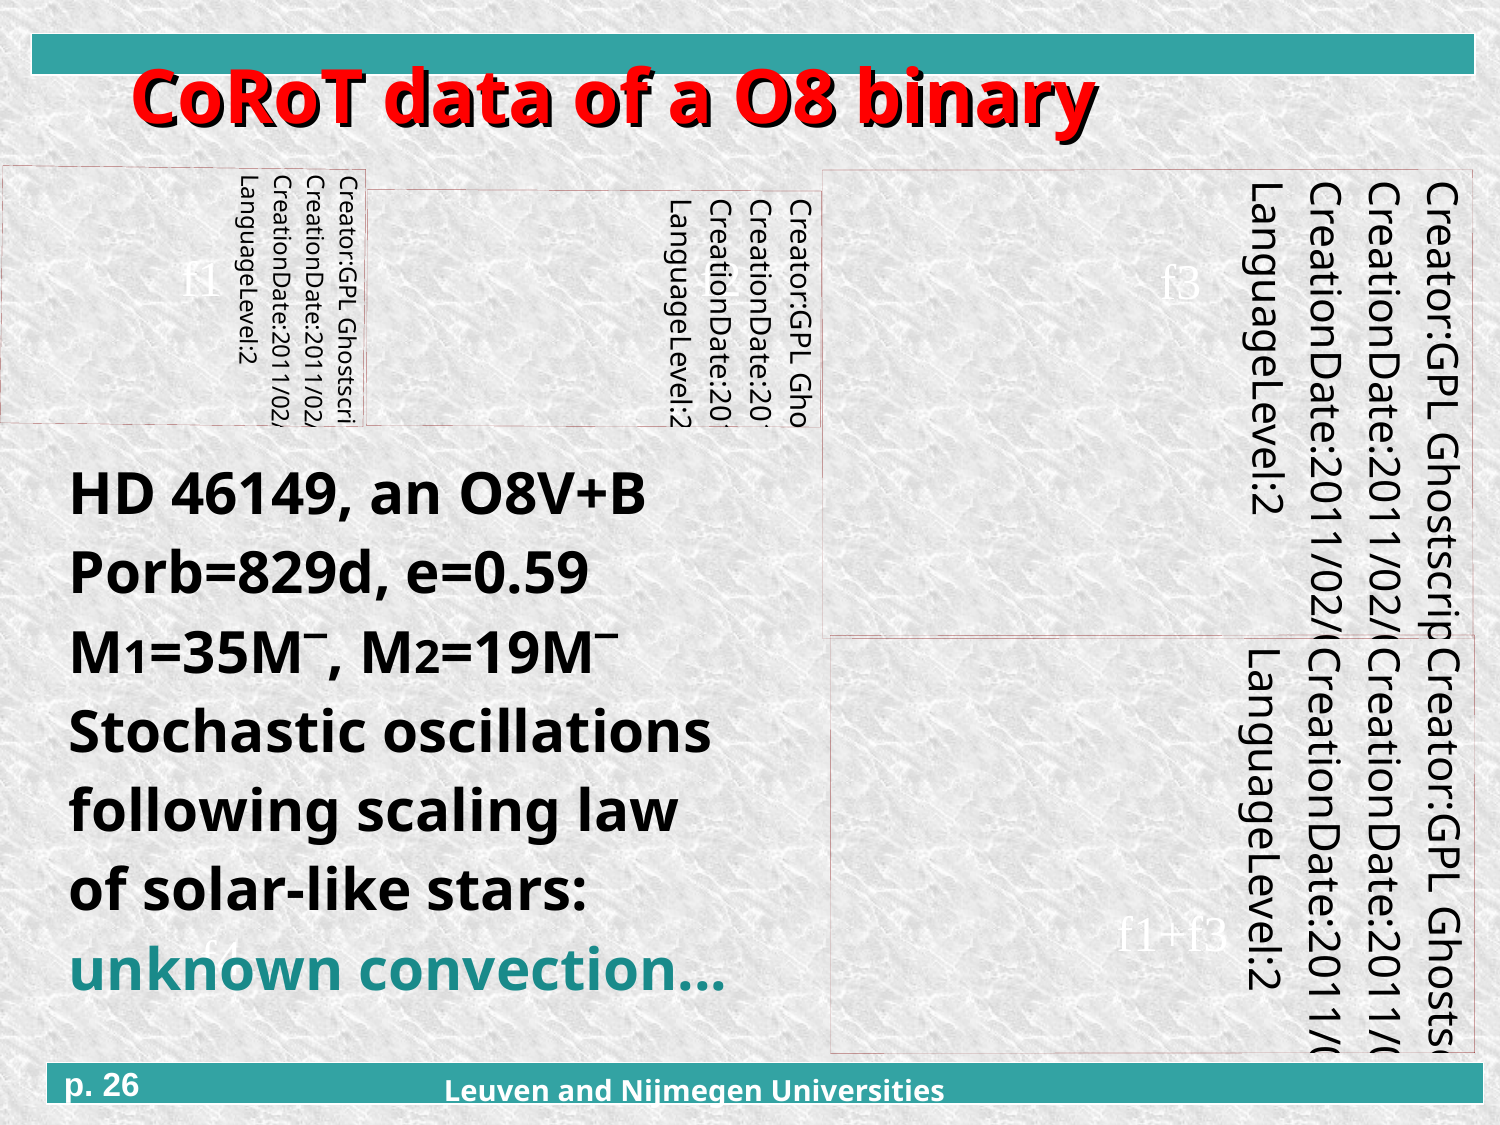

# CoRoT data of a O8 binary
f1
f2
f3
HD 46149, an O8V+B
Porb=829d, e=0.59
M1=35M¯, M2=19M¯
Stochastic oscillations
following scaling law
of solar-like stars:
unknown convection...
f1+f3
f4